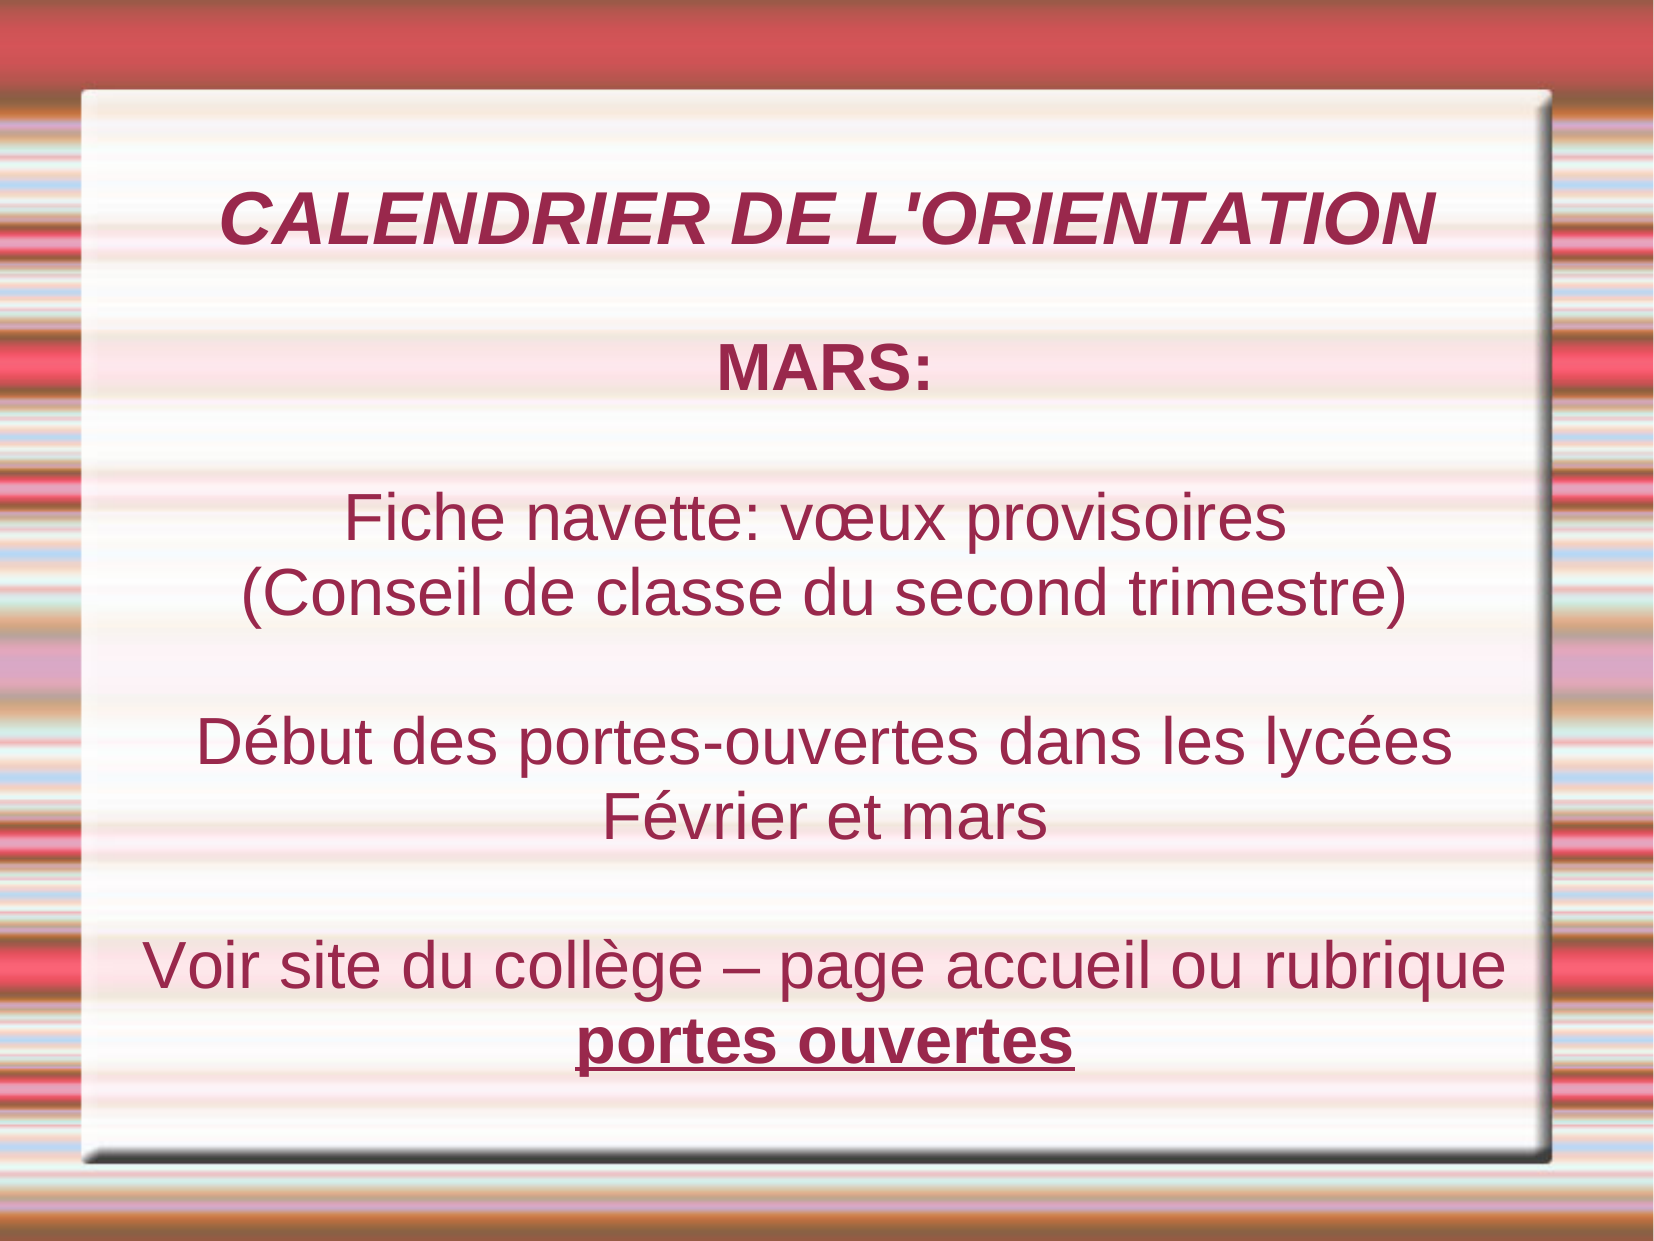

# CALENDRIER DE L'ORIENTATION
MARS:
Fiche navette: vœux provisoires
(Conseil de classe du second trimestre)
Début des portes-ouvertes dans les lycées
Février et mars
Voir site du collège – page accueil ou rubrique portes ouvertes